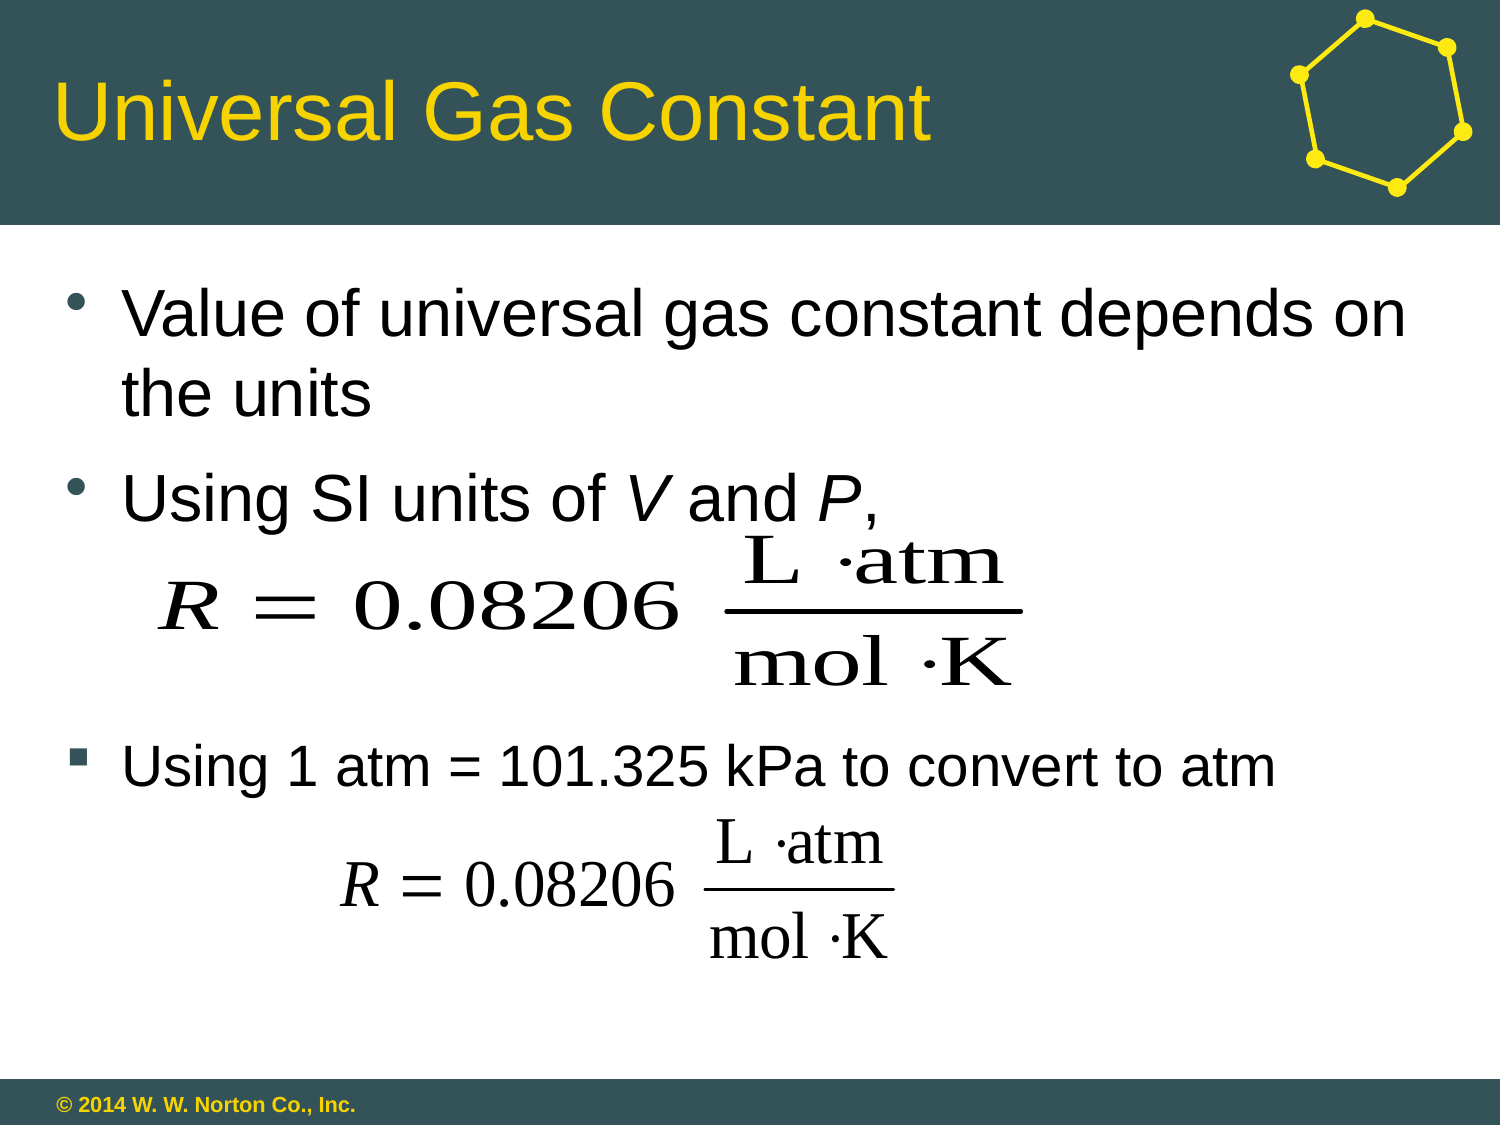

# Universal Gas Constant
Value of universal gas constant depends on the units
Using SI units of V and P,
Using 1 atm = 101.325 kPa to convert to atm